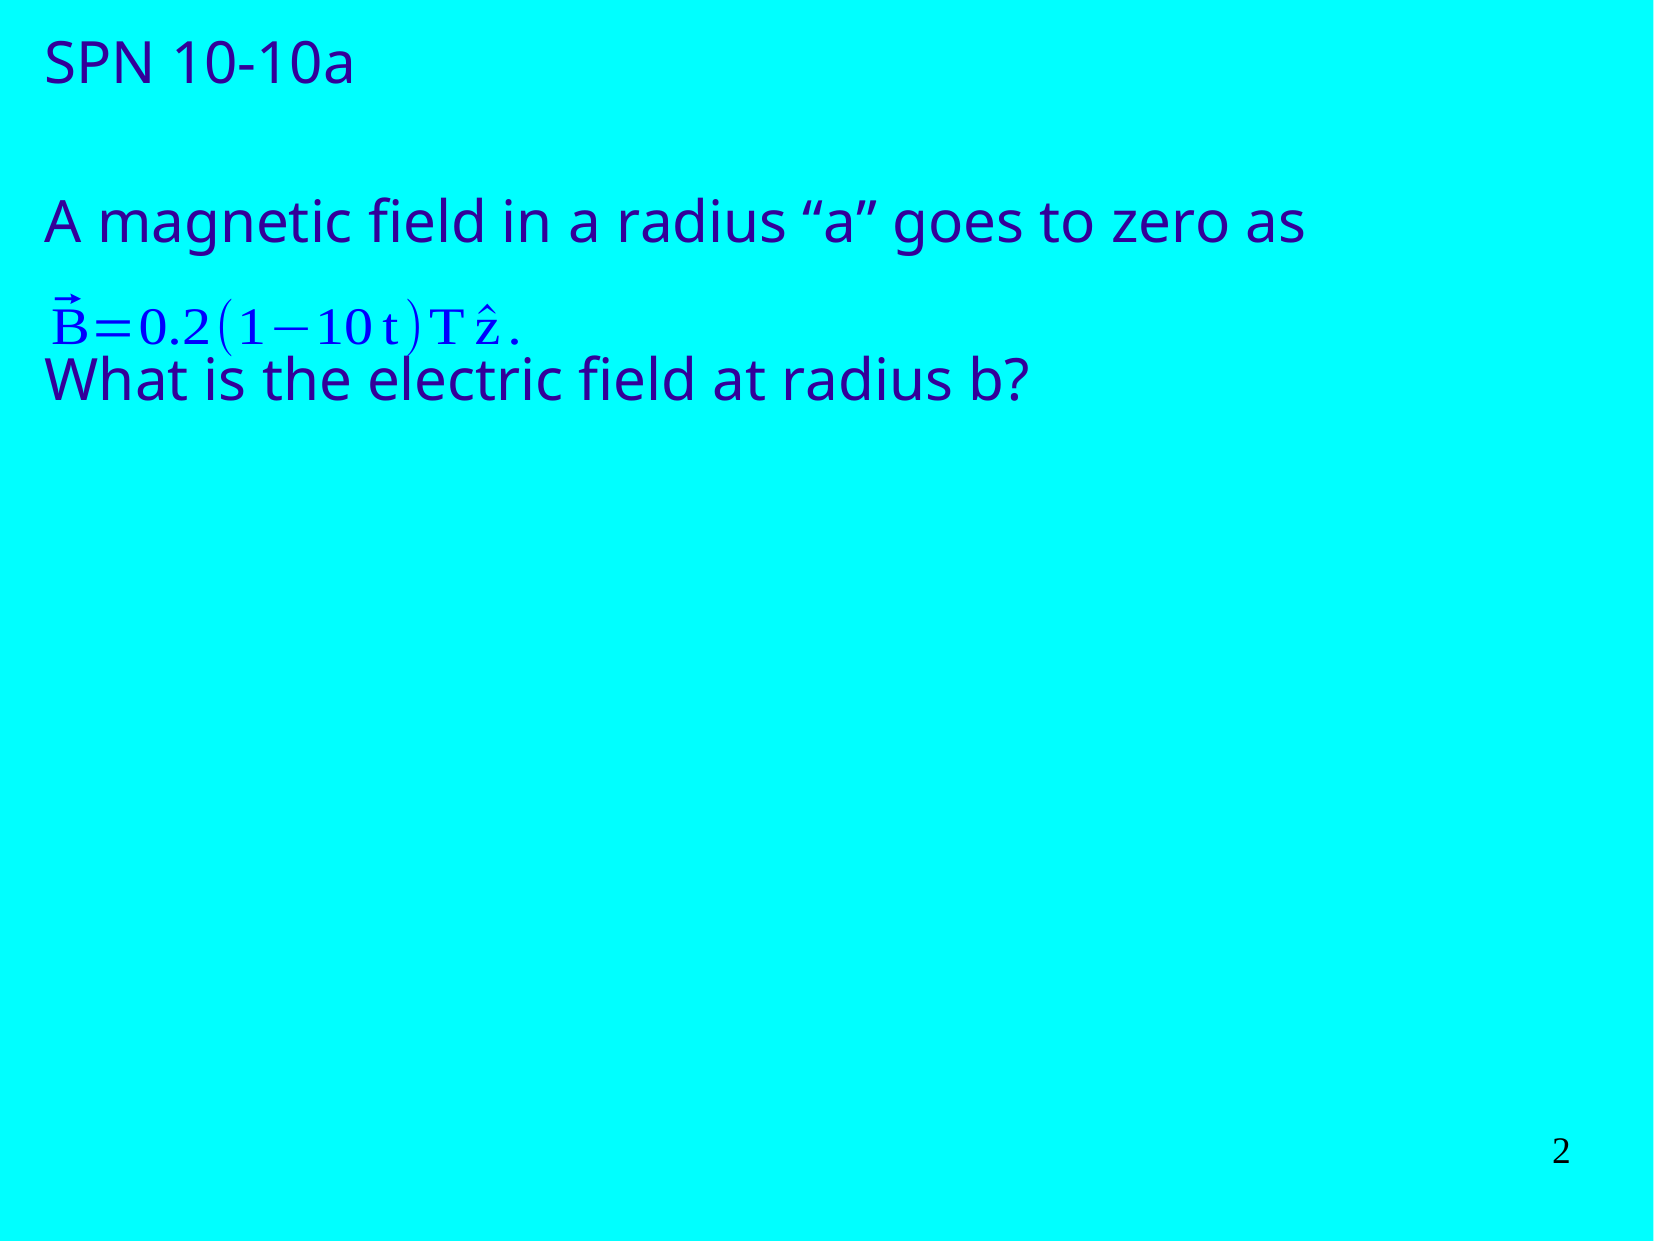

SPN 10-10a
A magnetic field in a radius “a” goes to zero as
What is the electric field at radius b?
2